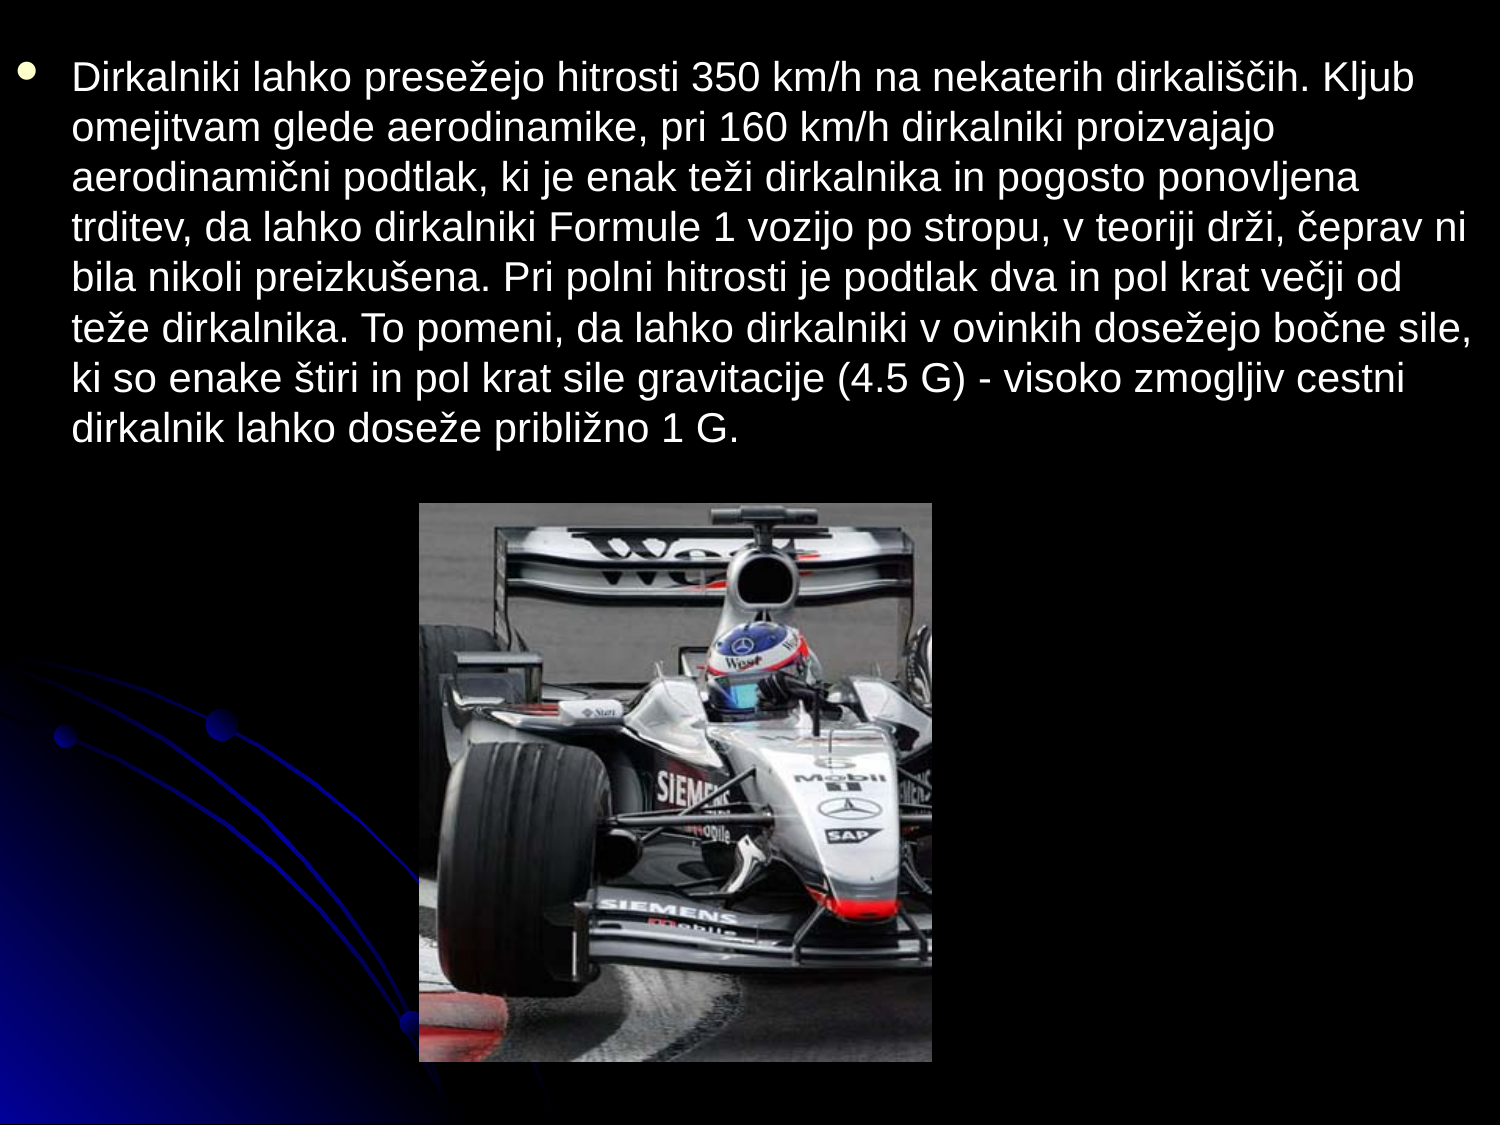

# Dirkalniki lahko presežejo hitrosti 350 km/h na nekaterih dirkališčih. Kljub omejitvam glede aerodinamike, pri 160 km/h dirkalniki proizvajajo aerodinamični podtlak, ki je enak teži dirkalnika in pogosto ponovljena trditev, da lahko dirkalniki Formule 1 vozijo po stropu, v teoriji drži, čeprav ni bila nikoli preizkušena. Pri polni hitrosti je podtlak dva in pol krat večji od teže dirkalnika. To pomeni, da lahko dirkalniki v ovinkih dosežejo bočne sile, ki so enake štiri in pol krat sile gravitacije (4.5 G) - visoko zmogljiv cestni dirkalnik lahko doseže približno 1 G.